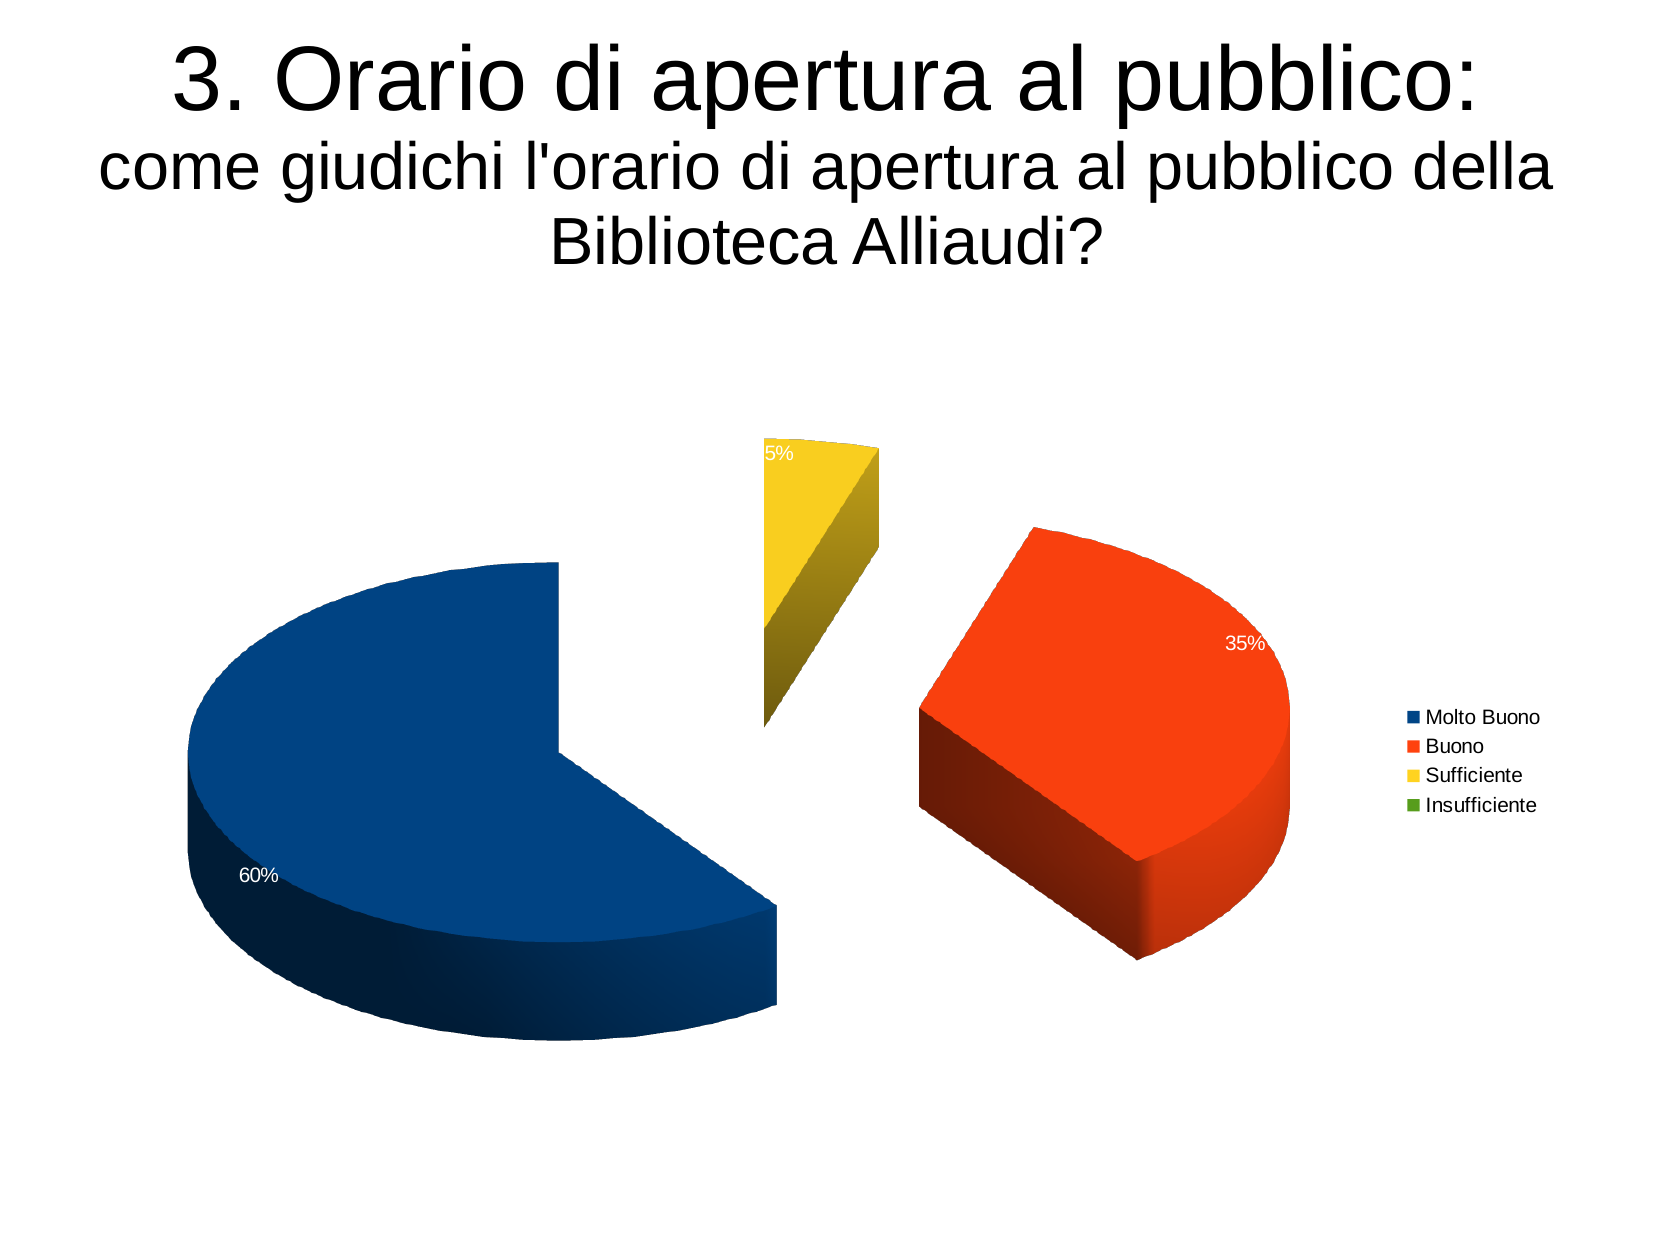

# 3. Orario di apertura al pubblico: come giudichi l'orario di apertura al pubblico della Biblioteca Alliaudi?
[unsupported chart]